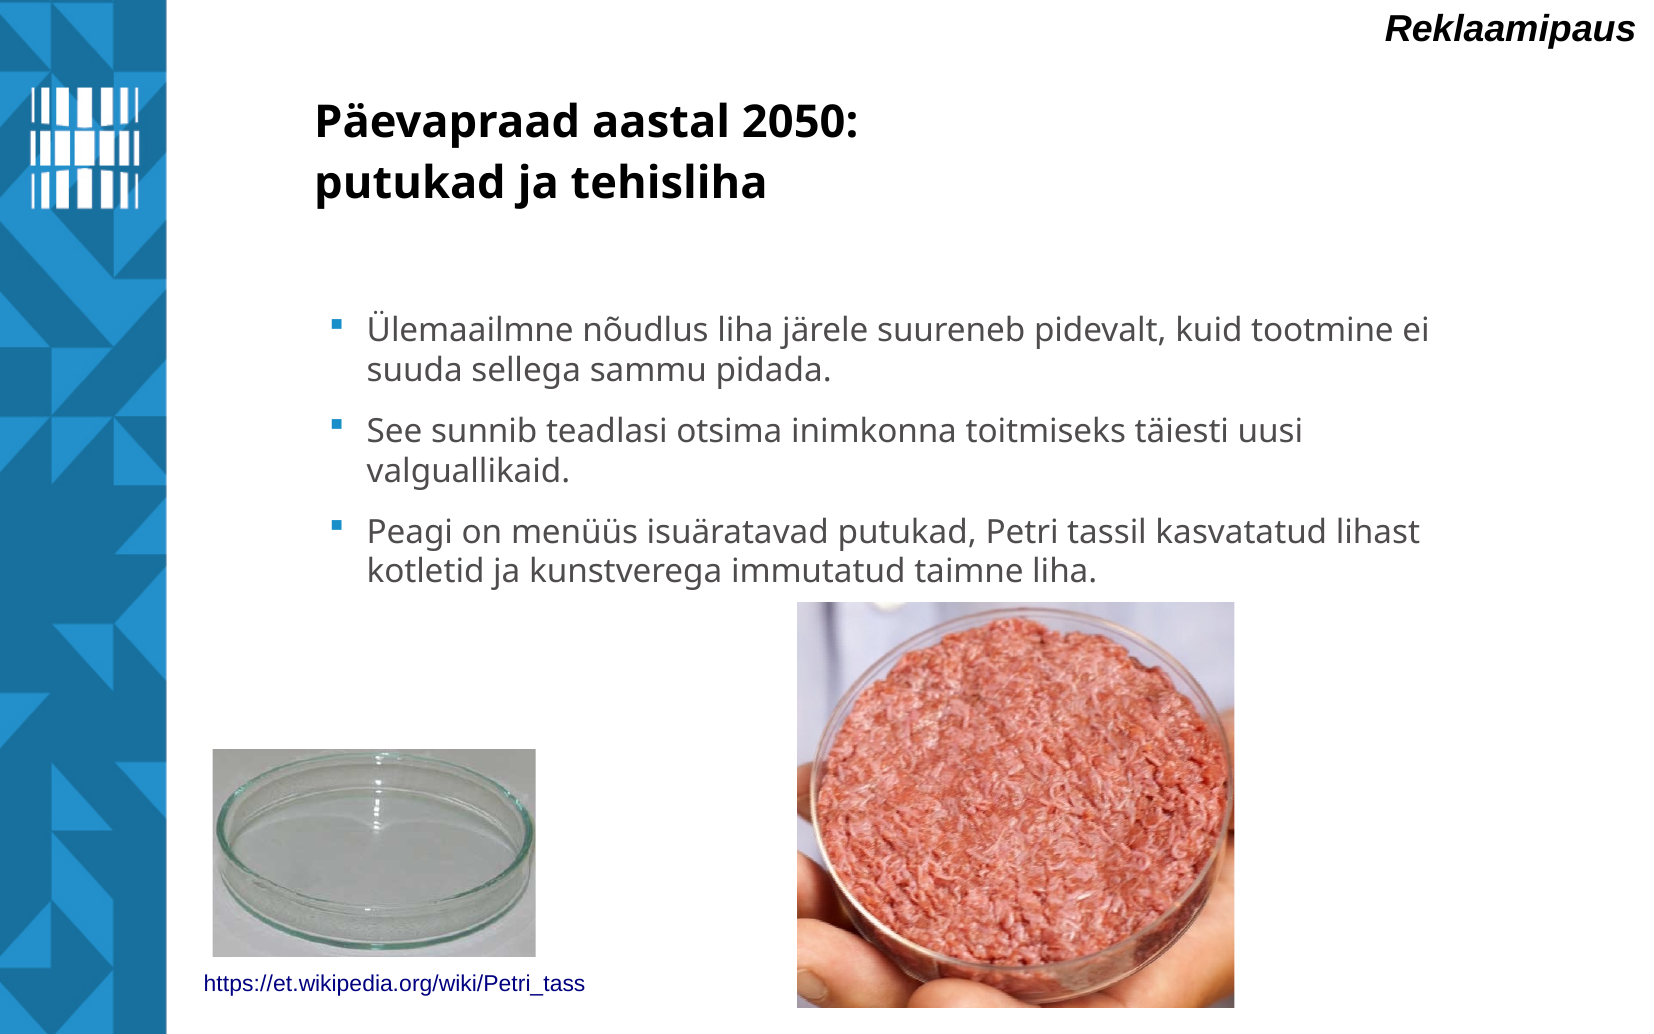

# Päevapraad aastal 2050: putukad ja tehisliha
Ülemaailmne nõudlus liha järele suureneb pidevalt, kuid tootmine ei suuda sellega sammu pidada.
See sunnib teadlasi otsima inimkonna toitmiseks täiesti uusi valguallikaid.
Peagi on menüüs isuäratavad putukad, Petri tassil kasvatatud lihast kotletid ja kunstverega immutatud taimne liha.
https://et.wikipedia.org/wiki/Petri_tass